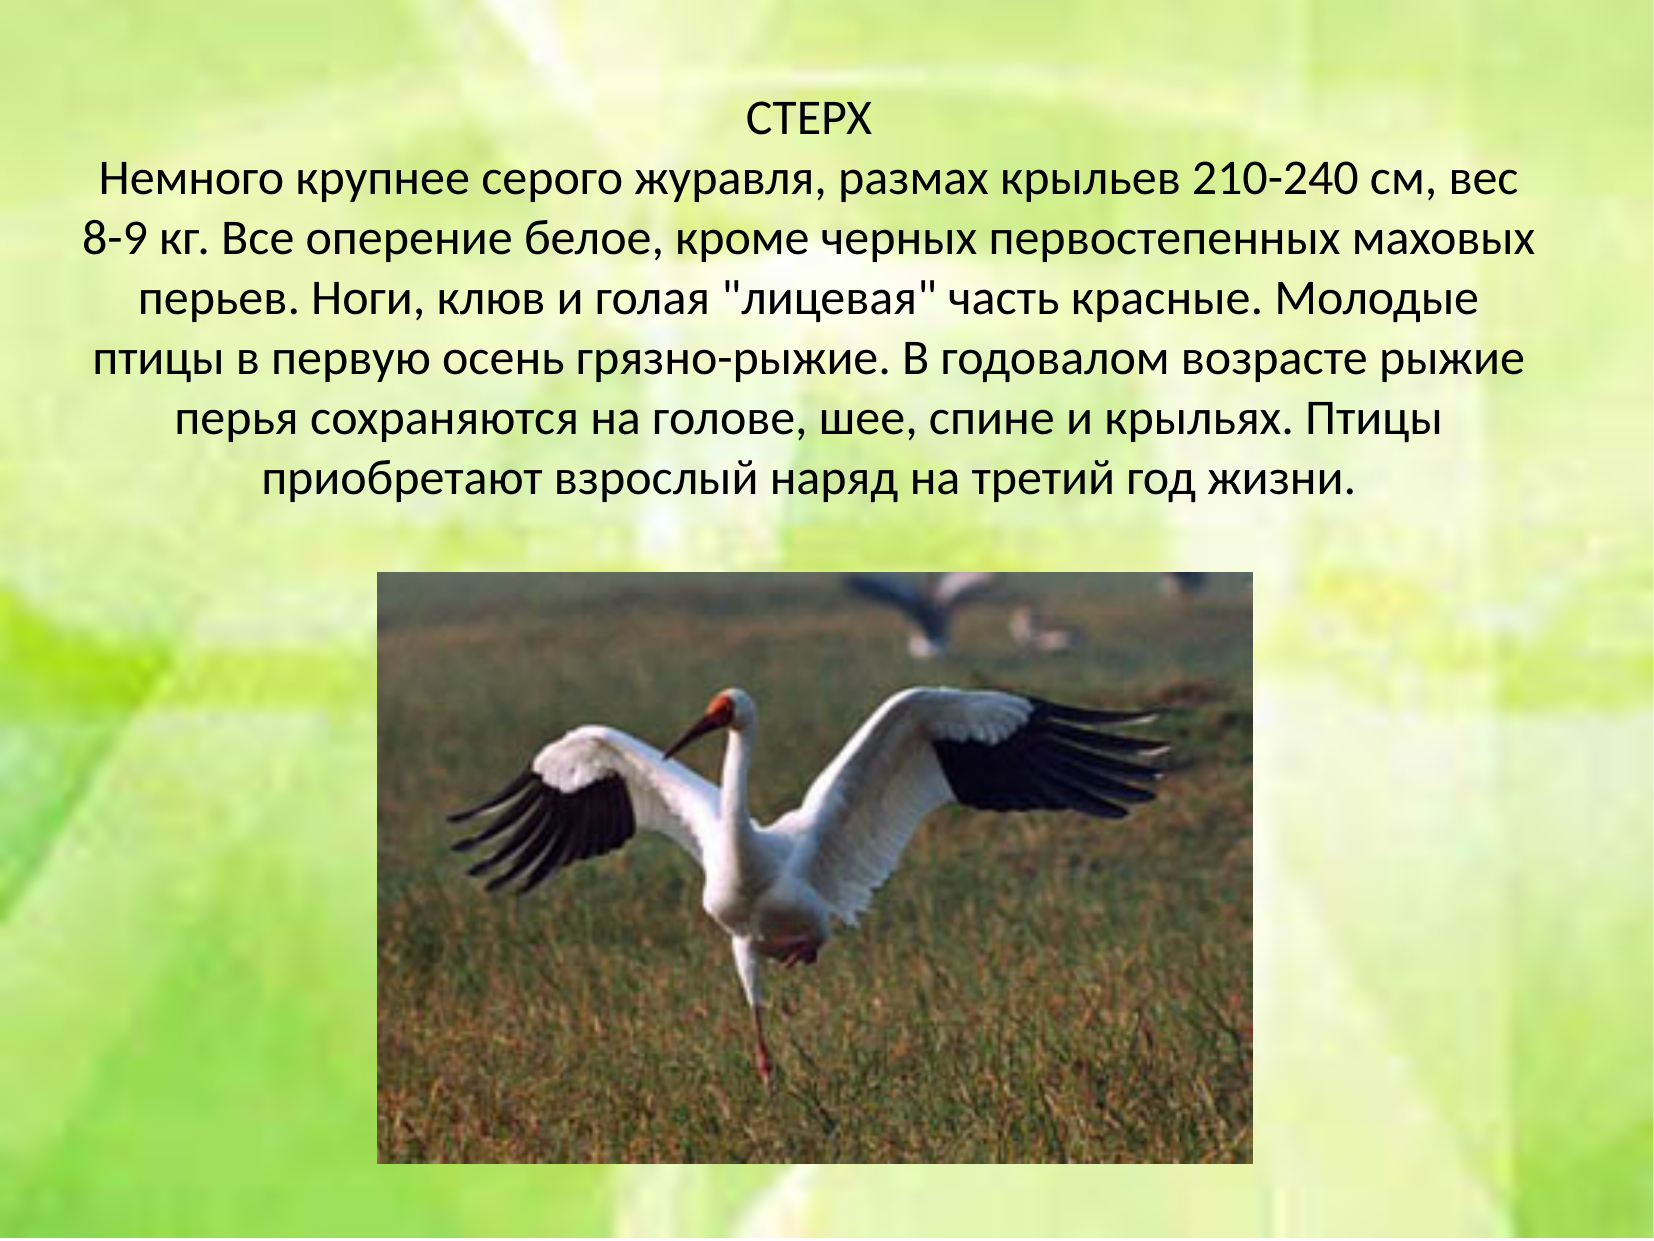

#
СТЕРХ
Немного крупнее серого журавля, размах крыльев 210-240 см, вес 8-9 кг. Все оперение белое, кроме черных первостепенных маховых перьев. Ноги, клюв и голая "лицевая" часть красные. Молодые птицы в первую осень грязно-рыжие. В годовалом возрасте рыжие перья сохраняются на голове, шее, спине и крыльях. Птицы приобретают взрослый наряд на третий год жизни.